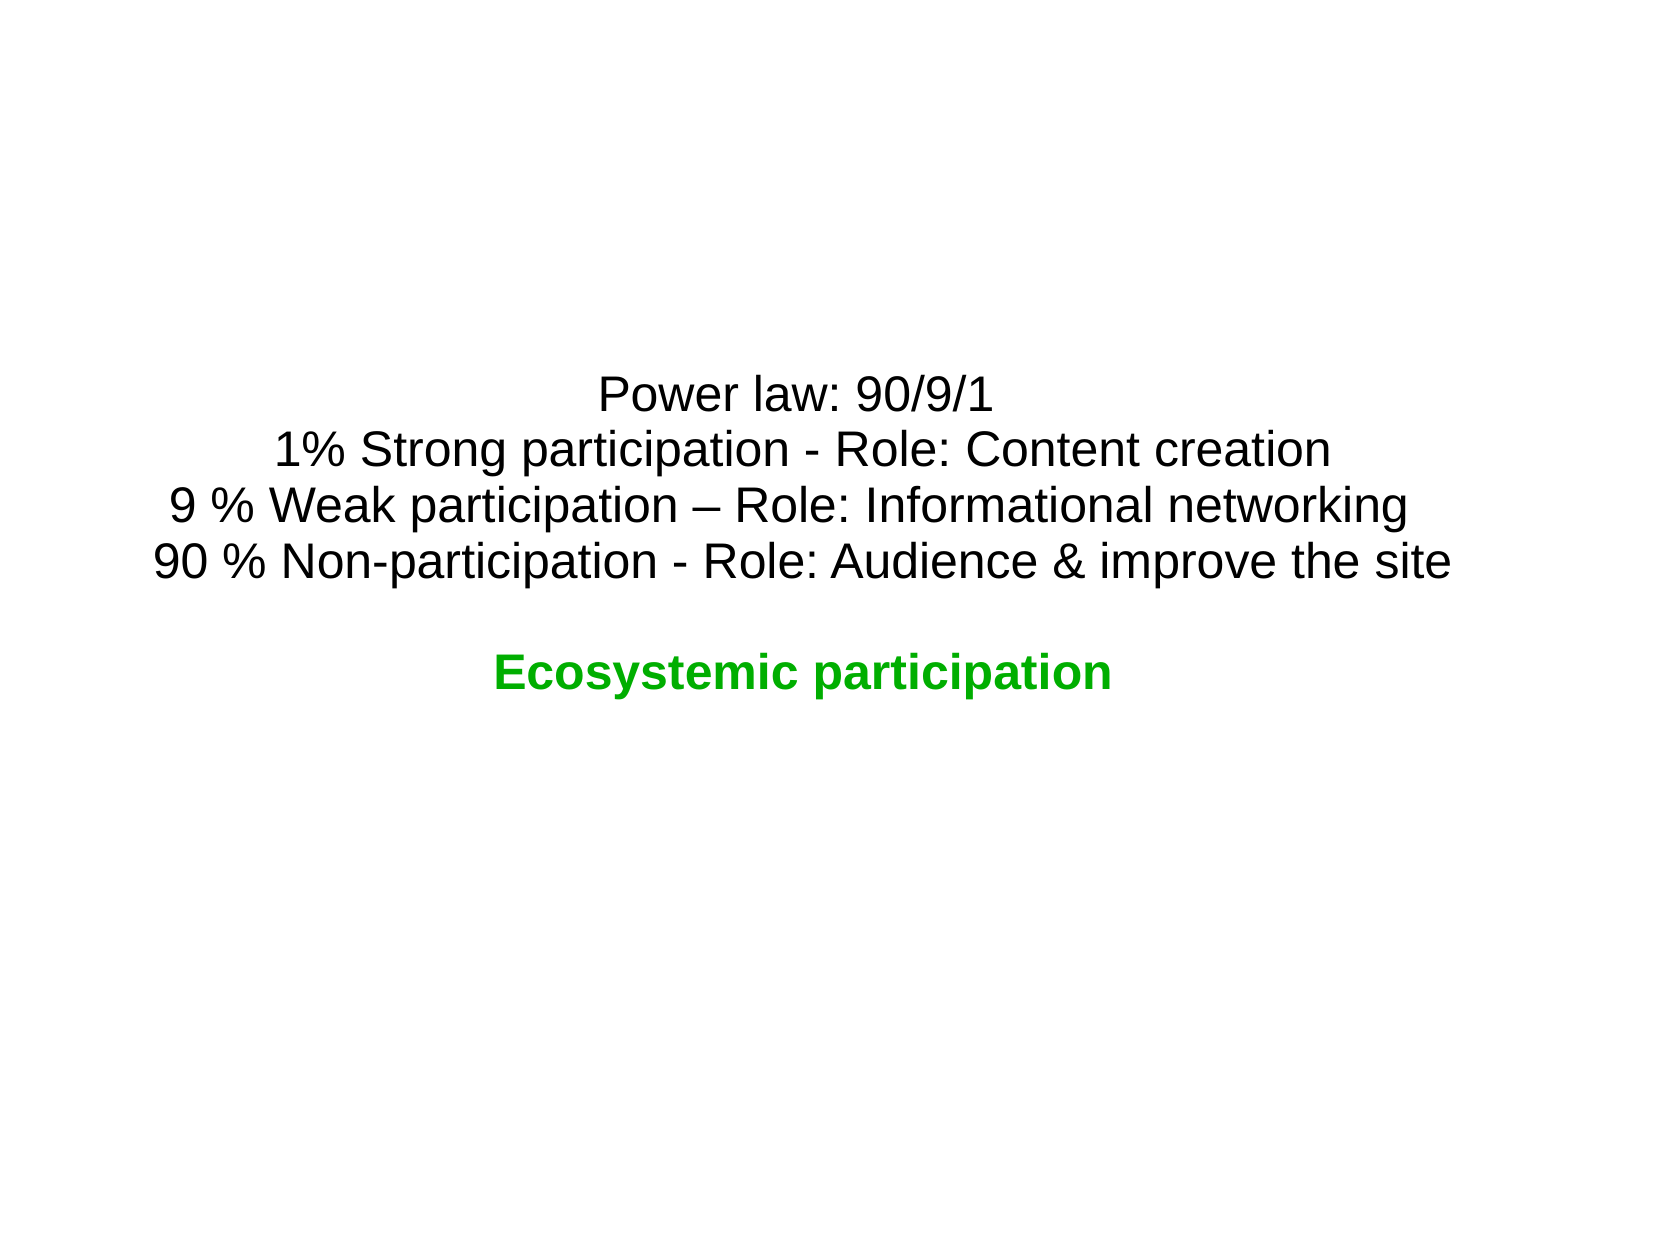

# Power law: 90/9/1 1% Strong participation - Role: Content creation 9 % Weak participation – Role: Informational networking 90 % Non-participation - Role: Audience & improve the site Ecosystemic participation